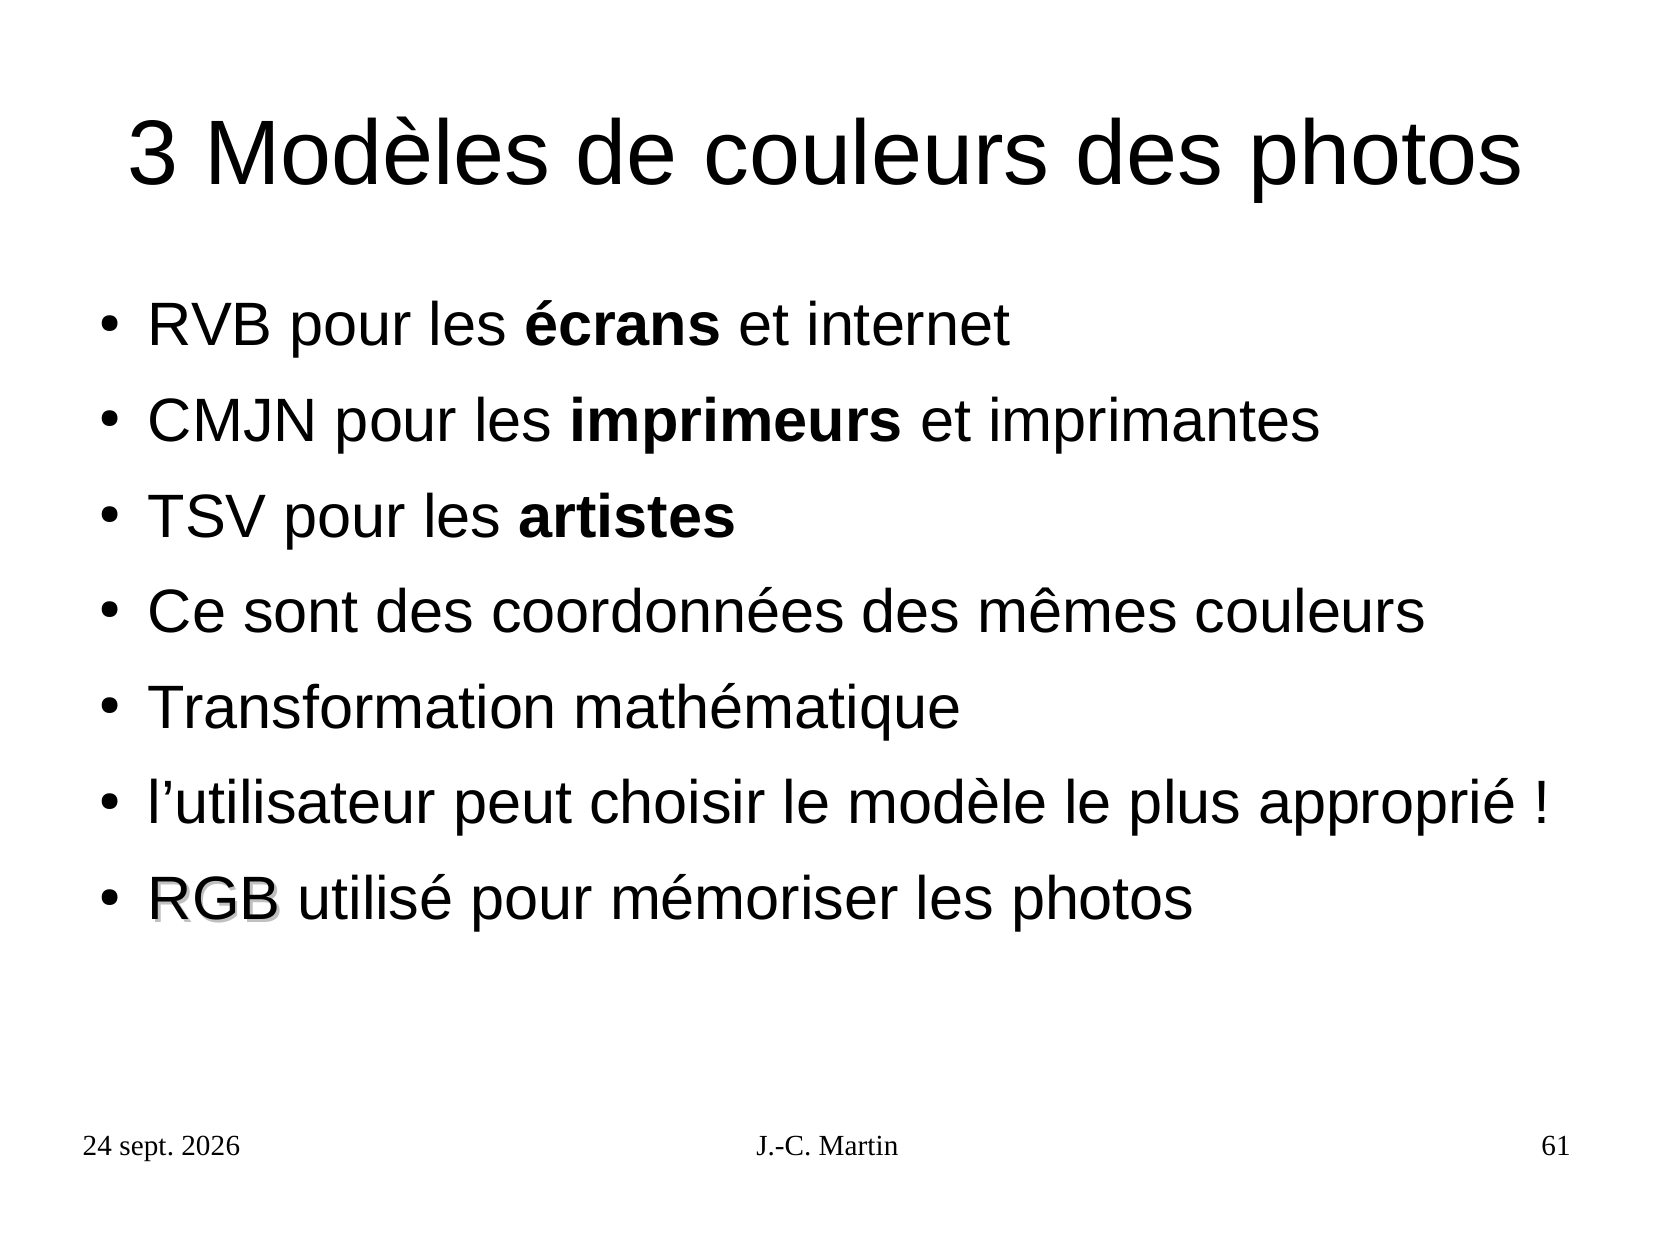

# 3 Modèles de couleurs des photos
RVB pour les écrans et internet
CMJN pour les imprimeurs et imprimantes
TSV pour les artistes
Ce sont des coordonnées des mêmes couleurs
Transformation mathématique
l’utilisateur peut choisir le modèle le plus approprié !
RGB utilisé pour mémoriser les photos
J.-C. Martin
61